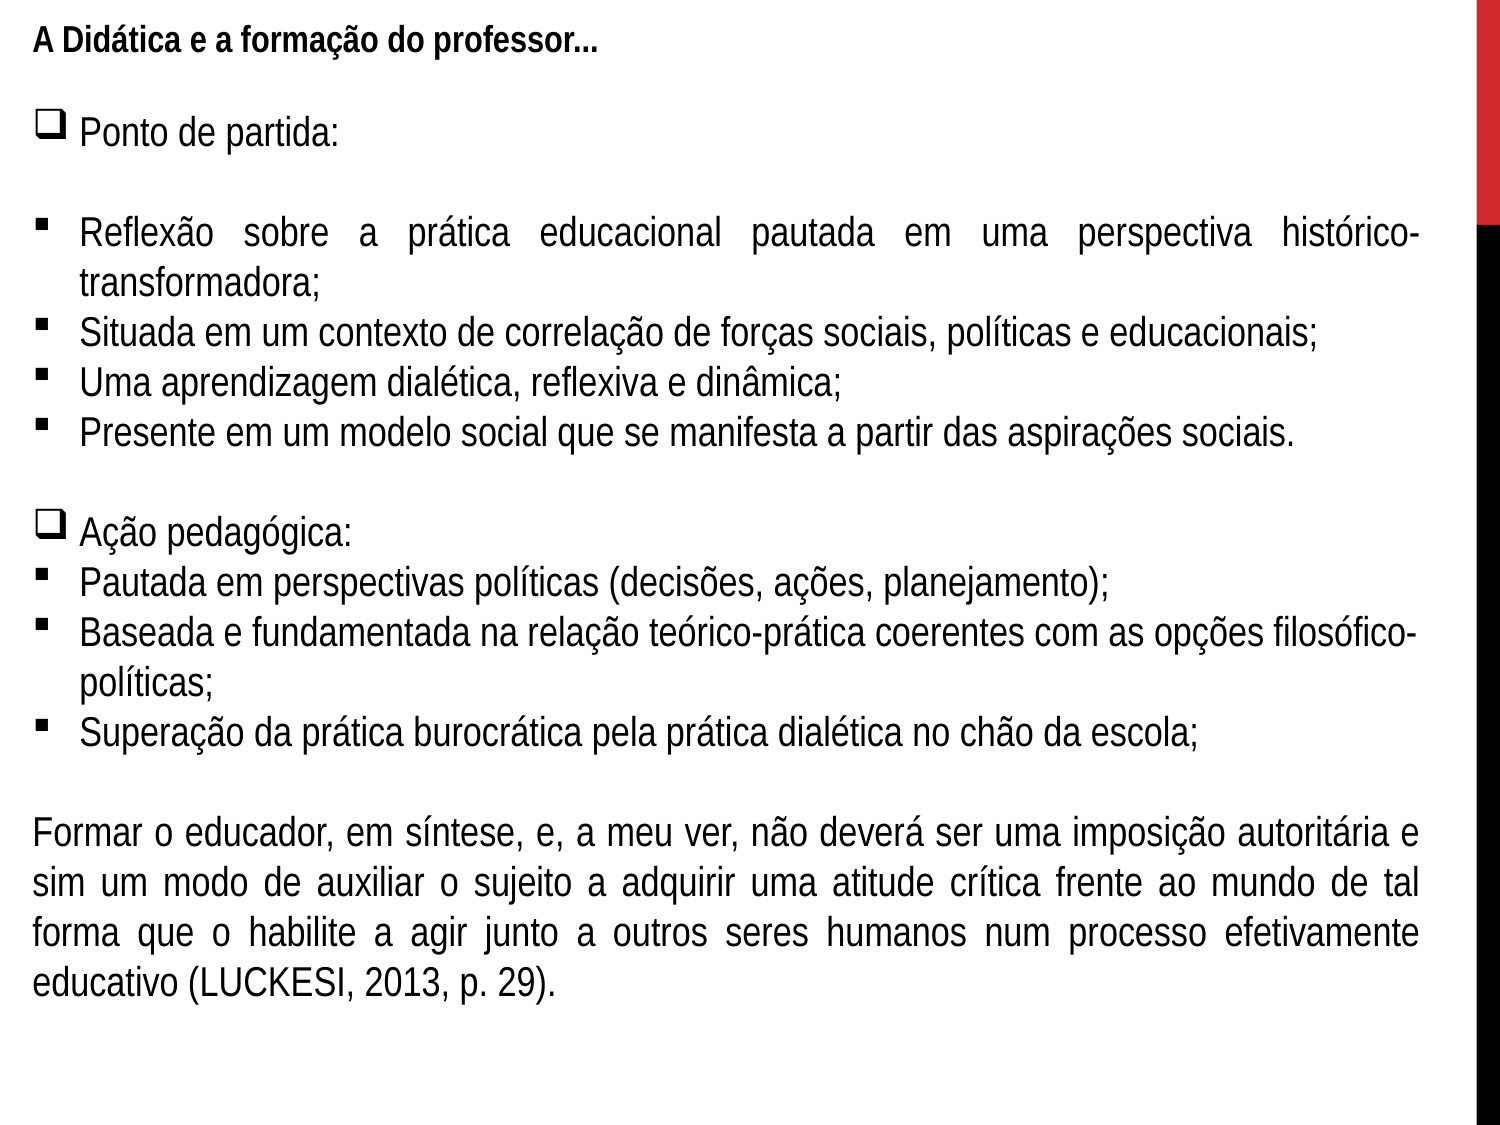

A Didática e a formação do professor...
Ponto de partida:
Reflexão sobre a prática educacional pautada em uma perspectiva histórico-transformadora;
Situada em um contexto de correlação de forças sociais, políticas e educacionais;
Uma aprendizagem dialética, reflexiva e dinâmica;
Presente em um modelo social que se manifesta a partir das aspirações sociais.
Ação pedagógica:
Pautada em perspectivas políticas (decisões, ações, planejamento);
Baseada e fundamentada na relação teórico-prática coerentes com as opções filosófico-políticas;
Superação da prática burocrática pela prática dialética no chão da escola;
Formar o educador, em síntese, e, a meu ver, não deverá ser uma imposição autoritária e sim um modo de auxiliar o sujeito a adquirir uma atitude crítica frente ao mundo de tal forma que o habilite a agir junto a outros seres humanos num processo efetivamente educativo (LUCKESI, 2013, p. 29).